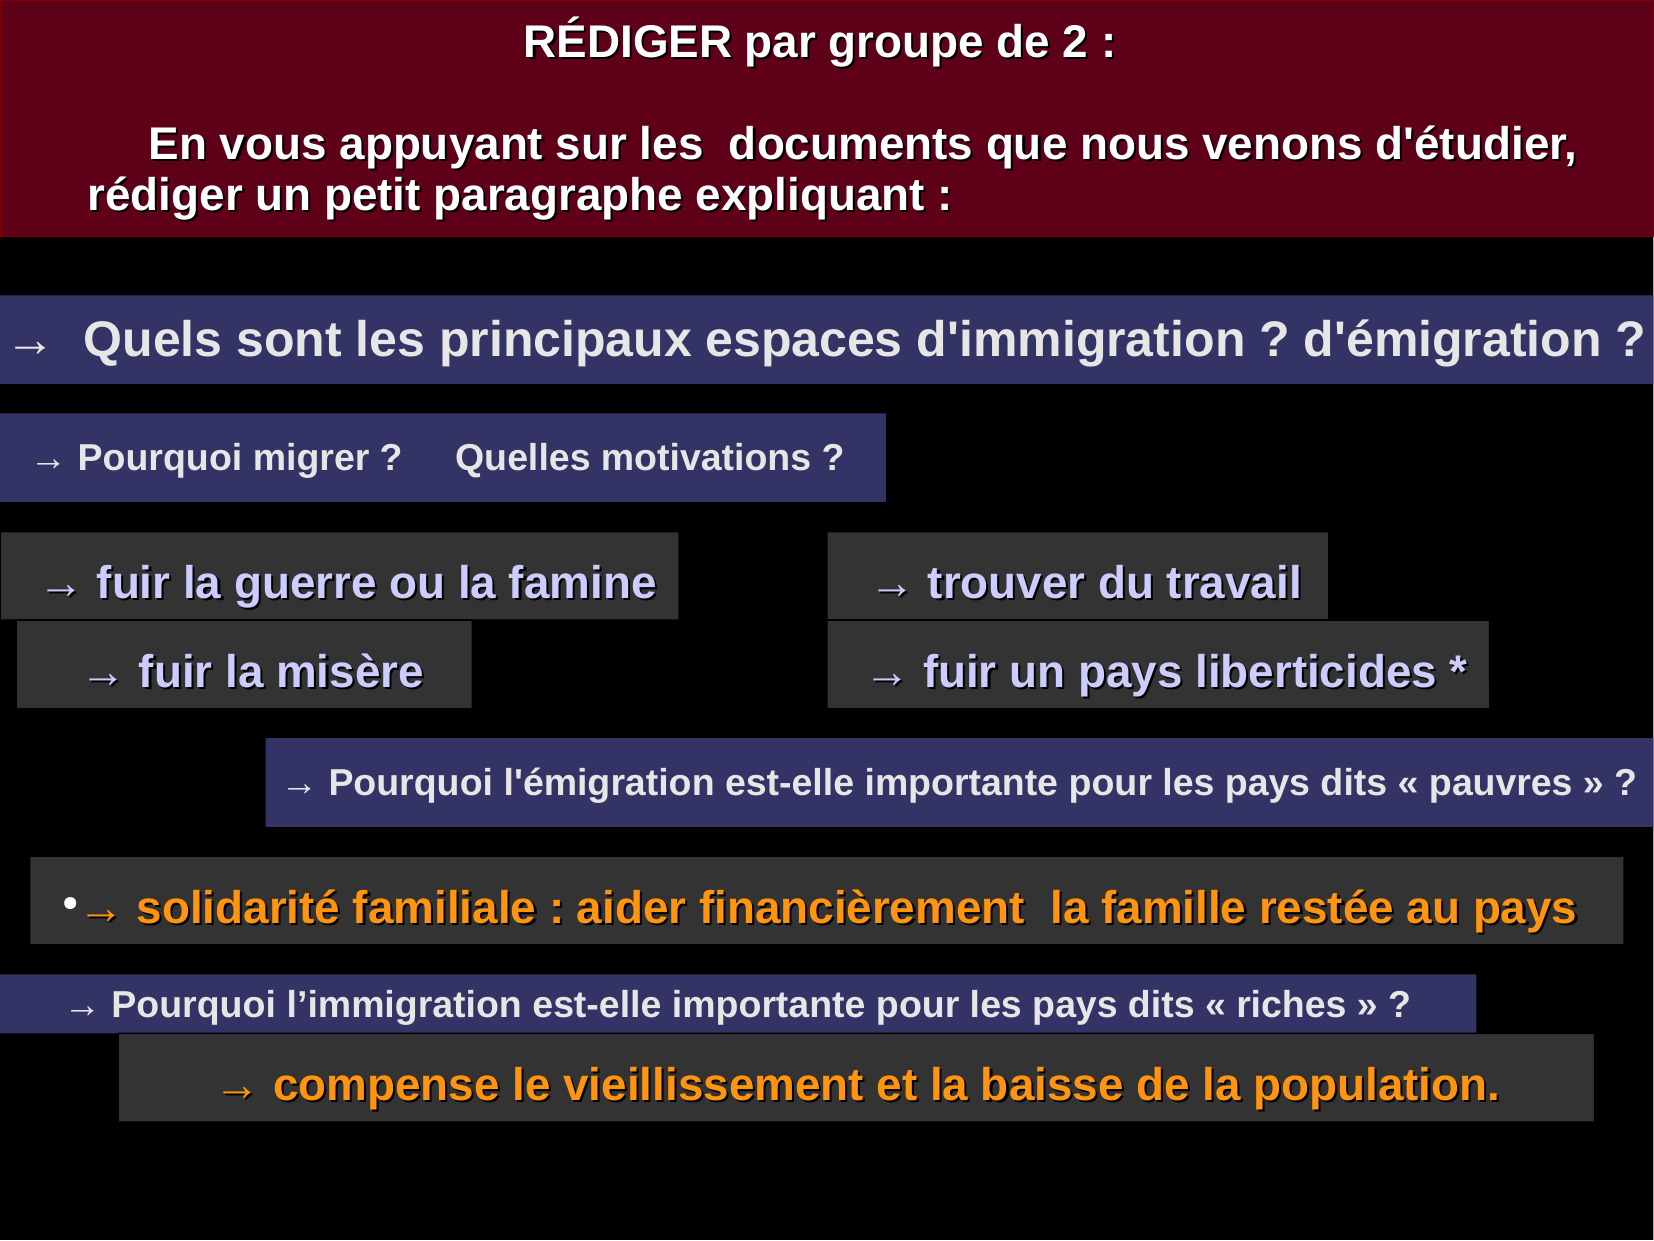

RÉDIGER par groupe de 2 :
	En vous appuyant sur les documents que nous venons d'étudier,
 rédiger un petit paragraphe expliquant :
→ Quels sont les principaux espaces d'immigration ? d'émigration ?
→ Pourquoi migrer ? Quelles motivations ?
→ fuir la guerre ou la famine
→ trouver du travail
→ fuir la misère
→ fuir un pays liberticides *
→ Pourquoi l'émigration est-elle importante pour les pays dits « pauvres » ?
→ solidarité familiale : aider financièrement la famille restée au pays
→ Pourquoi l’immigration est-elle importante pour les pays dits « riches » ?
→ compense le vieillissement et la baisse de la population.